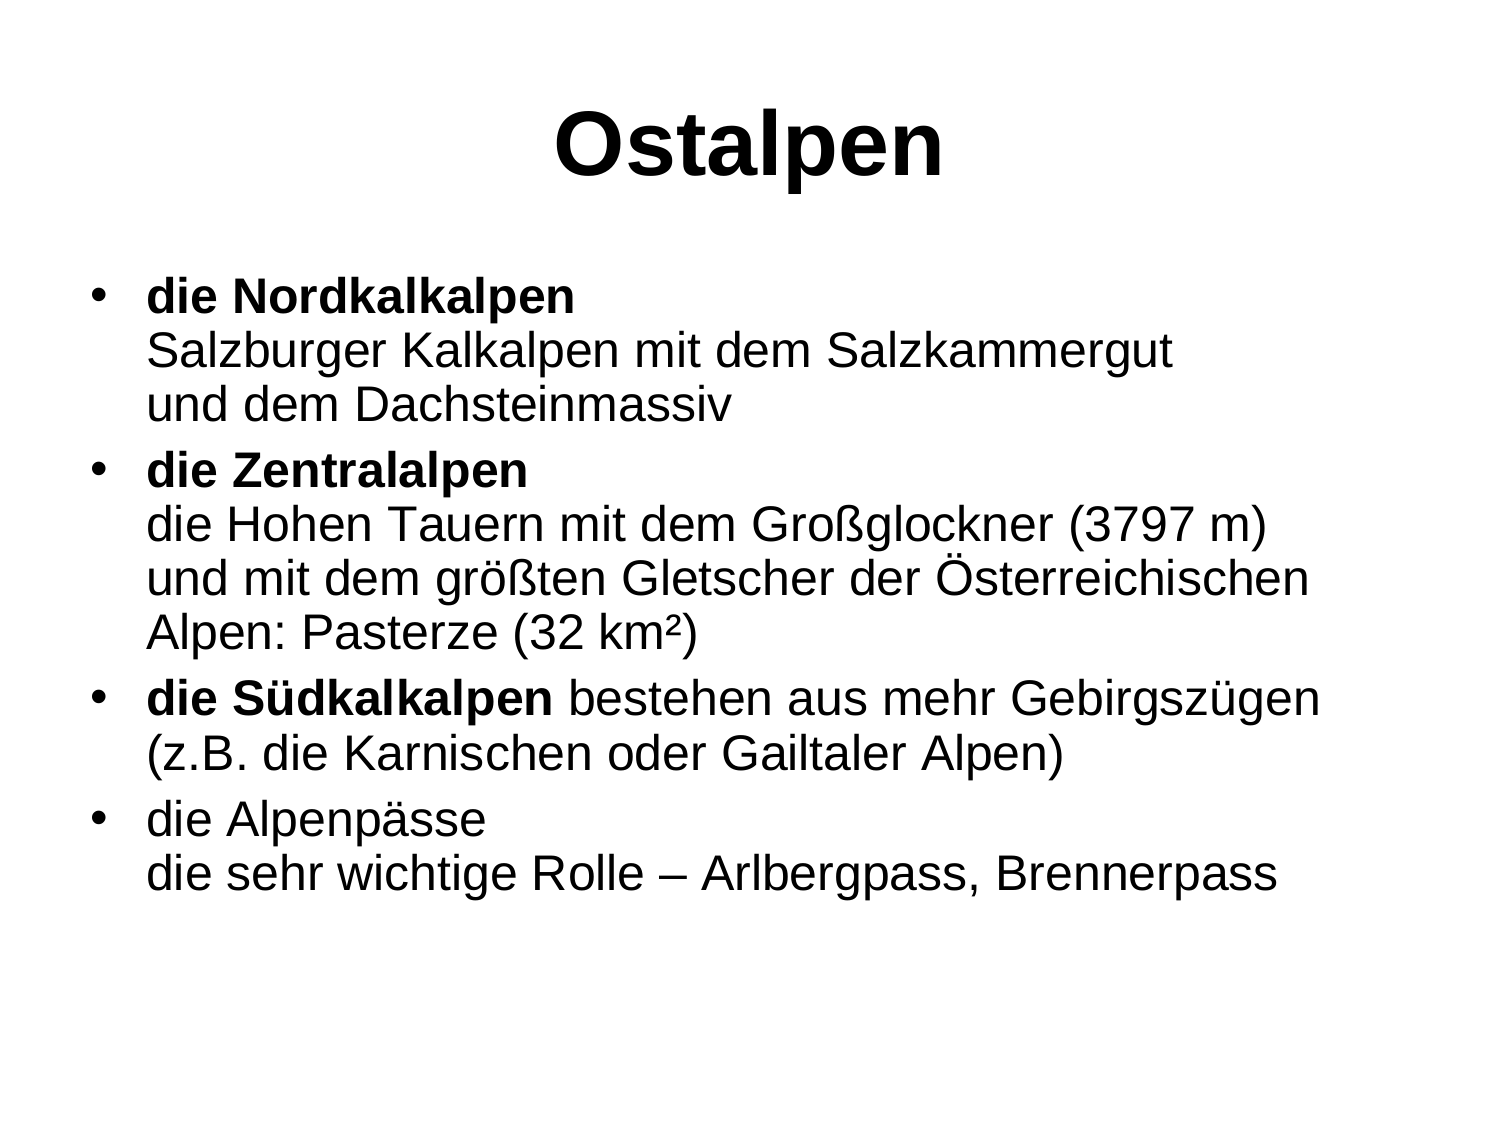

# Ostalpen
die Nordkalkalpen
Salzburger Kalkalpen mit dem Salzkammergut
und dem Dachsteinmassiv
die Zentralalpen
die Hohen Tauern mit dem Großglockner (3797 m)
und mit dem größten Gletscher der Österreichischen Alpen: Pasterze (32 km²)
die Südkalkalpen bestehen aus mehr Gebirgszügen (z.B. die Karnischen oder Gailtaler Alpen)
die Alpenpässe
die sehr wichtige Rolle – Arlbergpass, Brennerpass